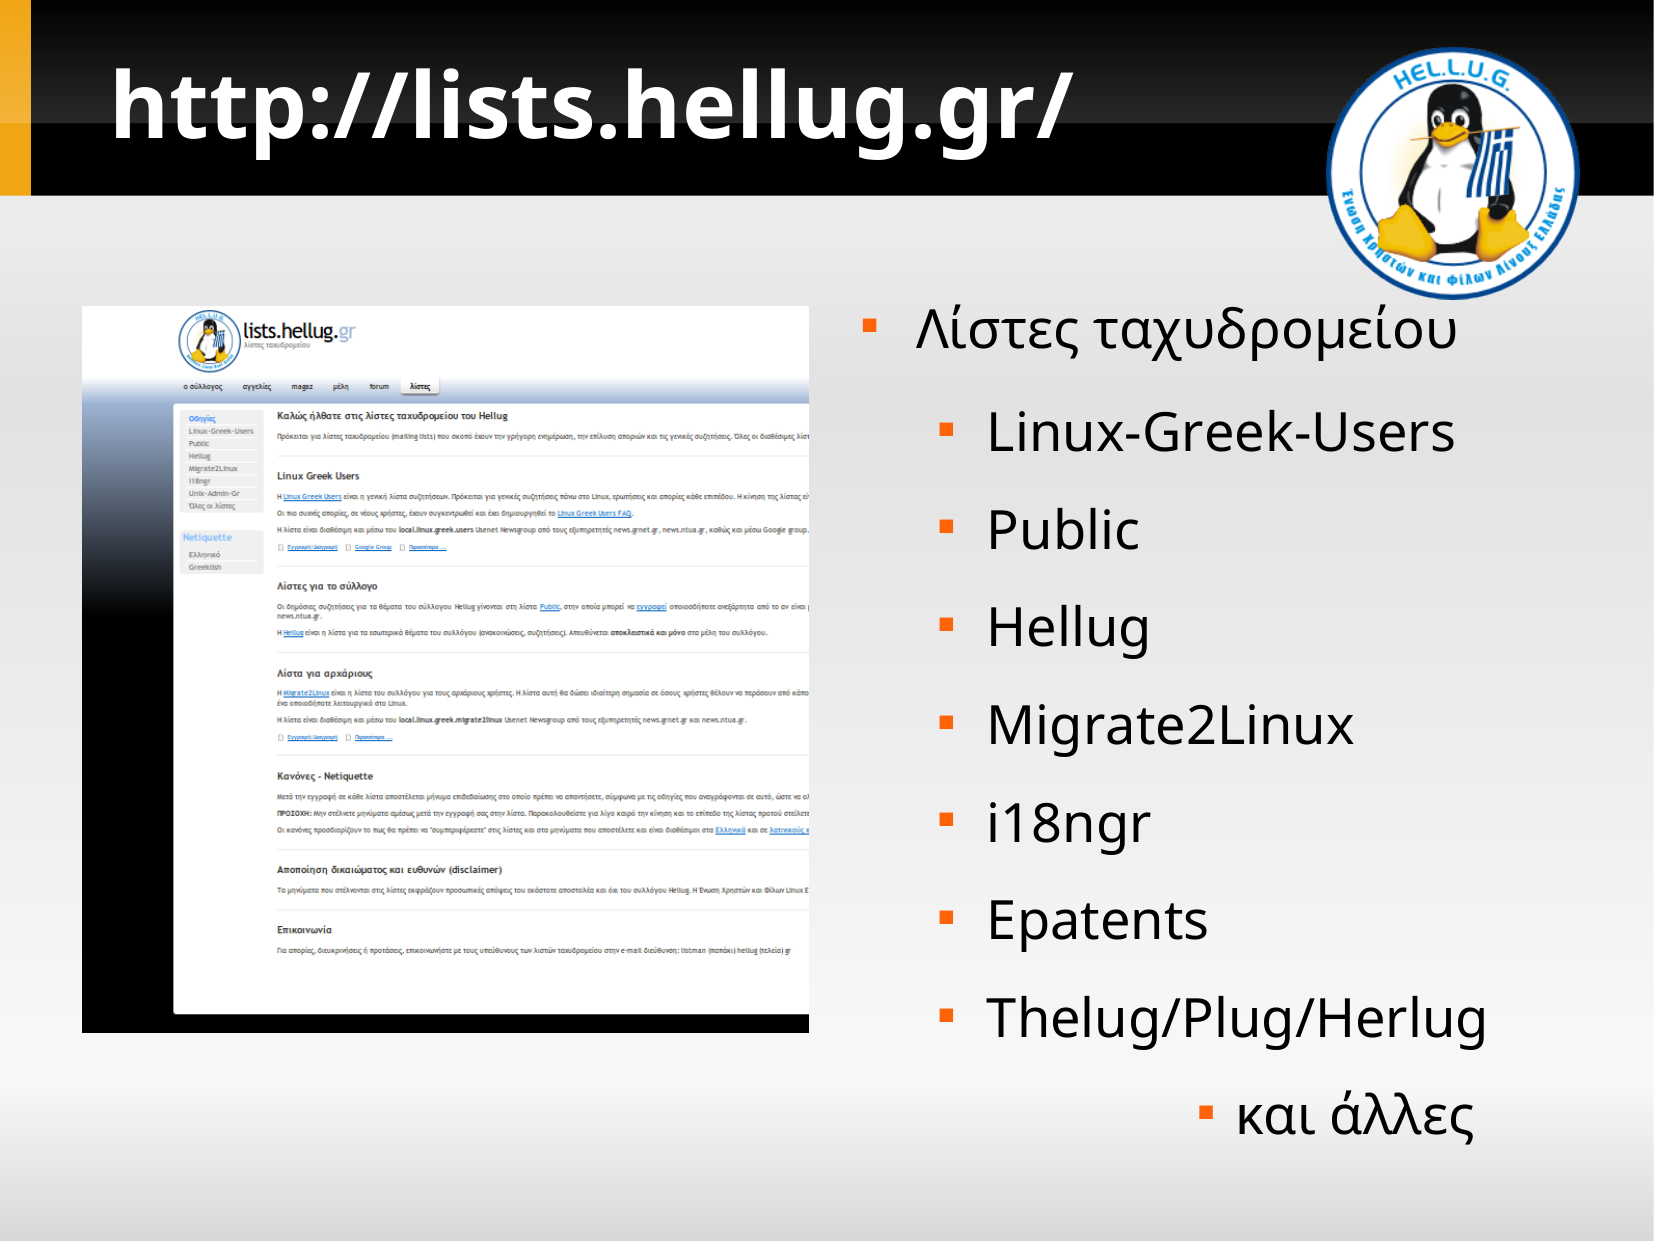

# http://lists.hellug.gr/
Λίστες ταχυδρομείου
Linux-Greek-Users
Public
Hellug
Migrate2Linux
i18ngr
Epatents
Thelug/Plug/Herlug
και άλλες